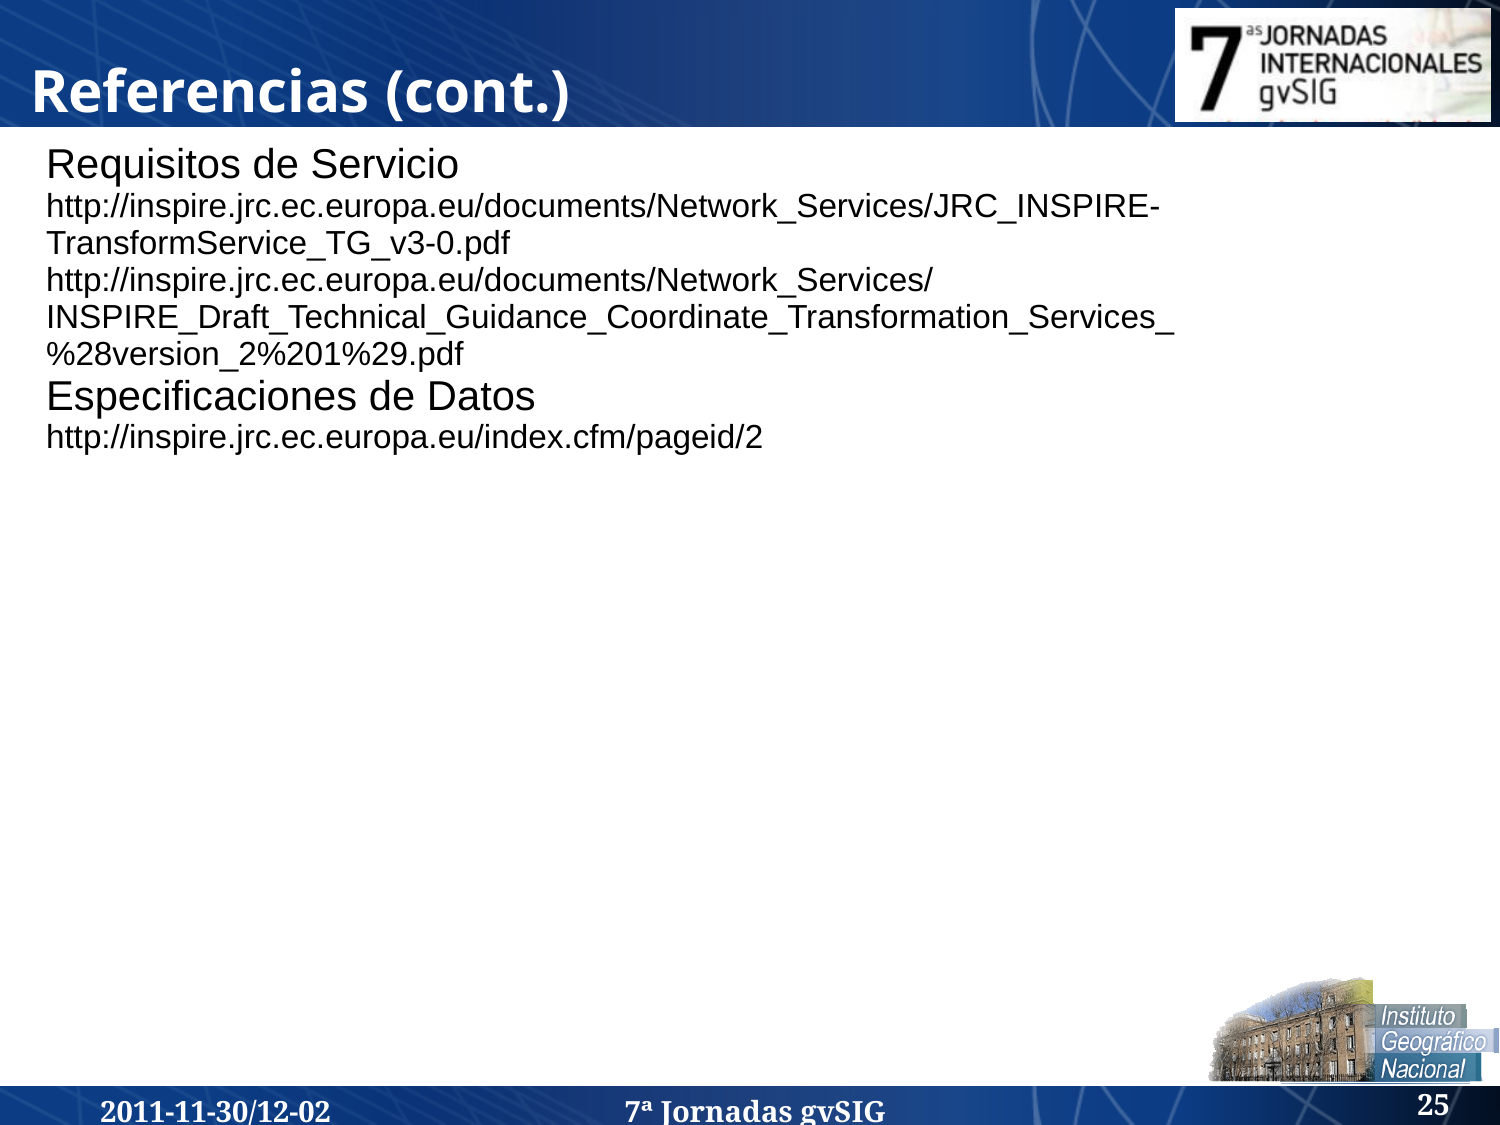

Referencias (cont.)
Requisitos de Servicio
http://inspire.jrc.ec.europa.eu/documents/Network_Services/JRC_INSPIRE-TransformService_TG_v3-0.pdf
http://inspire.jrc.ec.europa.eu/documents/Network_Services/INSPIRE_Draft_Technical_Guidance_Coordinate_Transformation_Services_%28version_2%201%29.pdf
Especificaciones de Datos
http://inspire.jrc.ec.europa.eu/index.cfm/pageid/2